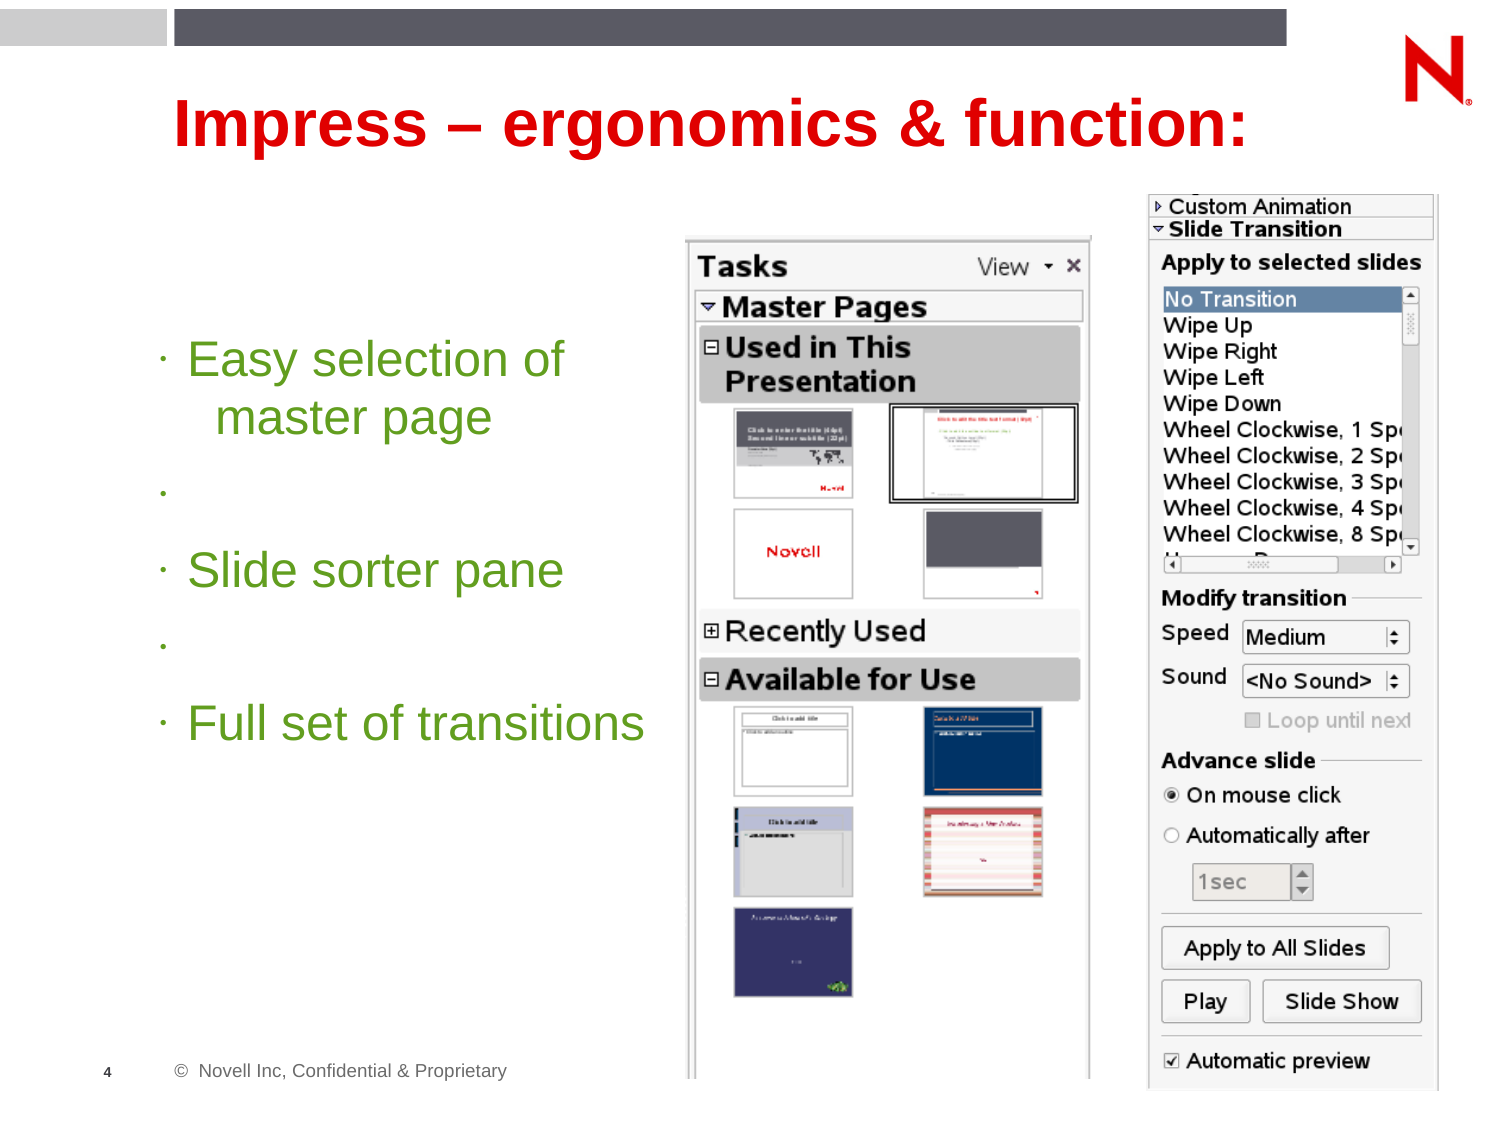

# Impress – ergonomics & function:
Easy selection of master page
Slide sorter pane
Full set of transitions